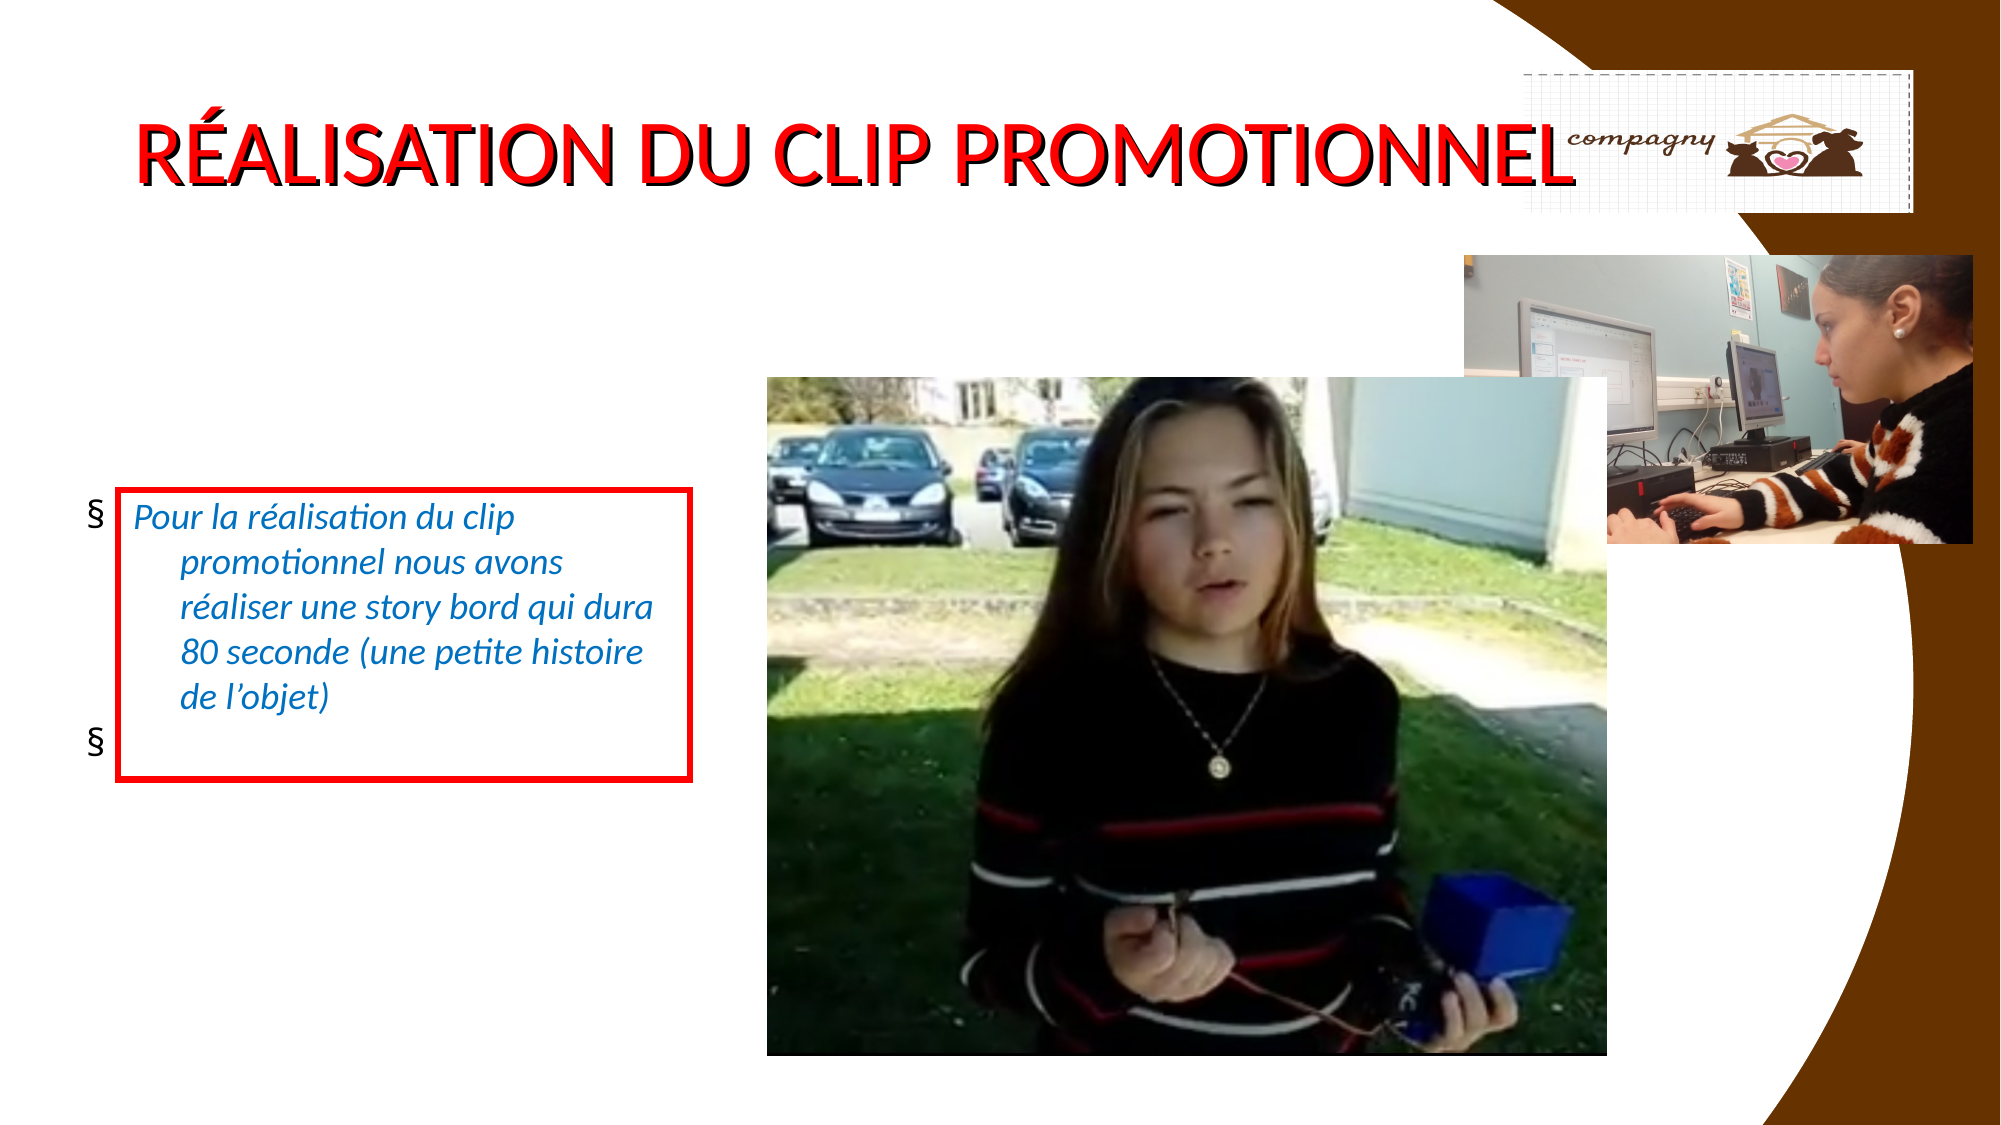

RÉALISATION DU CLIP PROMOTIONNEL
Pour la réalisation du clip promotionnel nous avons réaliser une story bord qui dura 80 seconde (une petite histoire de l’objet)